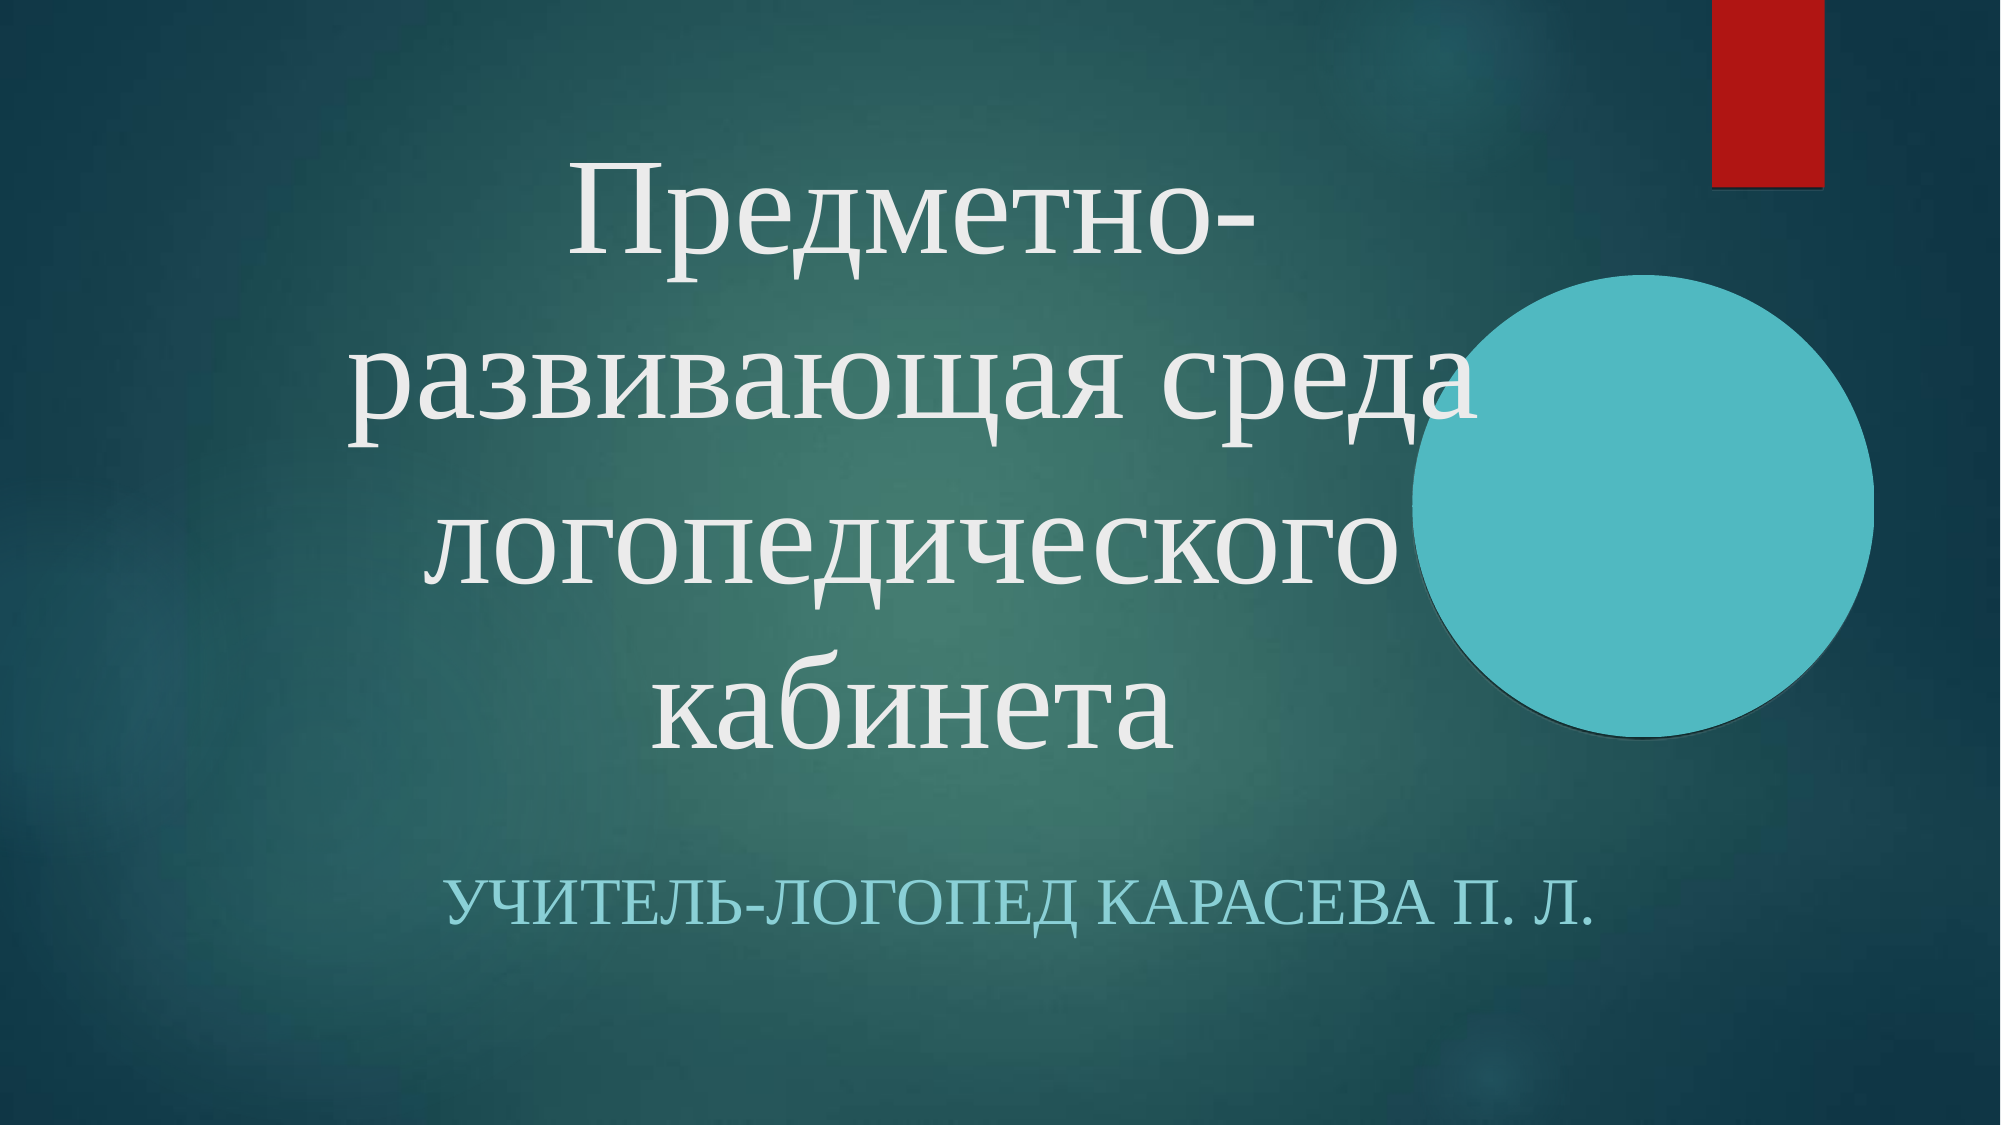

Предметно-развивающая среда логопедического кабинета
Учитель-логопед Карасева П. Л.